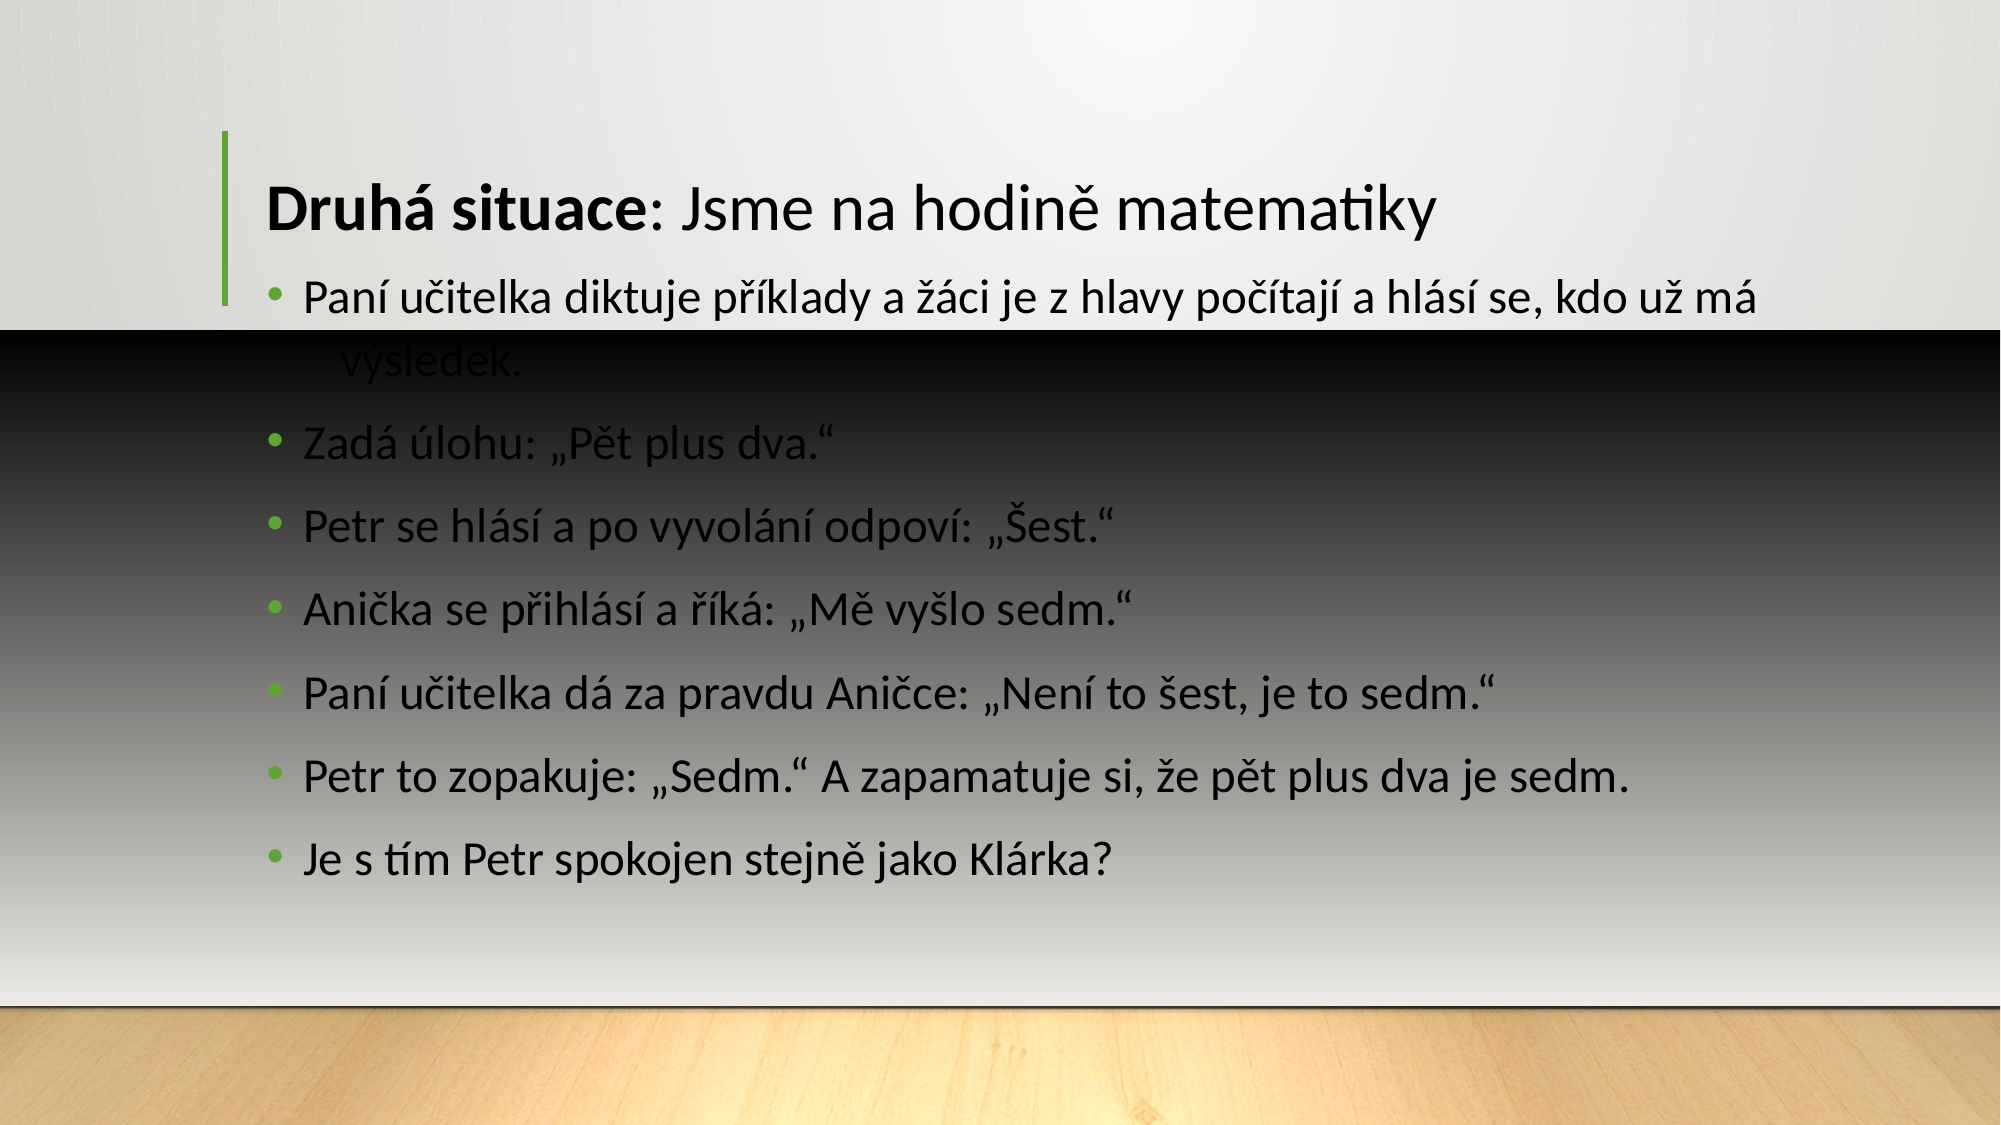

# Druhá situace: Jsme na hodině matematiky
Paní učitelka diktuje příklady a žáci je z hlavy počítají a hlásí se, kdo už má výsledek.
Zadá úlohu: „Pět plus dva.“
Petr se hlásí a po vyvolání odpoví: „Šest.“
Anička se přihlásí a říká: „Mě vyšlo sedm.“
Paní učitelka dá za pravdu Aničce: „Není to šest, je to sedm.“
Petr to zopakuje: „Sedm.“ A zapamatuje si, že pět plus dva je sedm.
Je s tím Petr spokojen stejně jako Klárka?